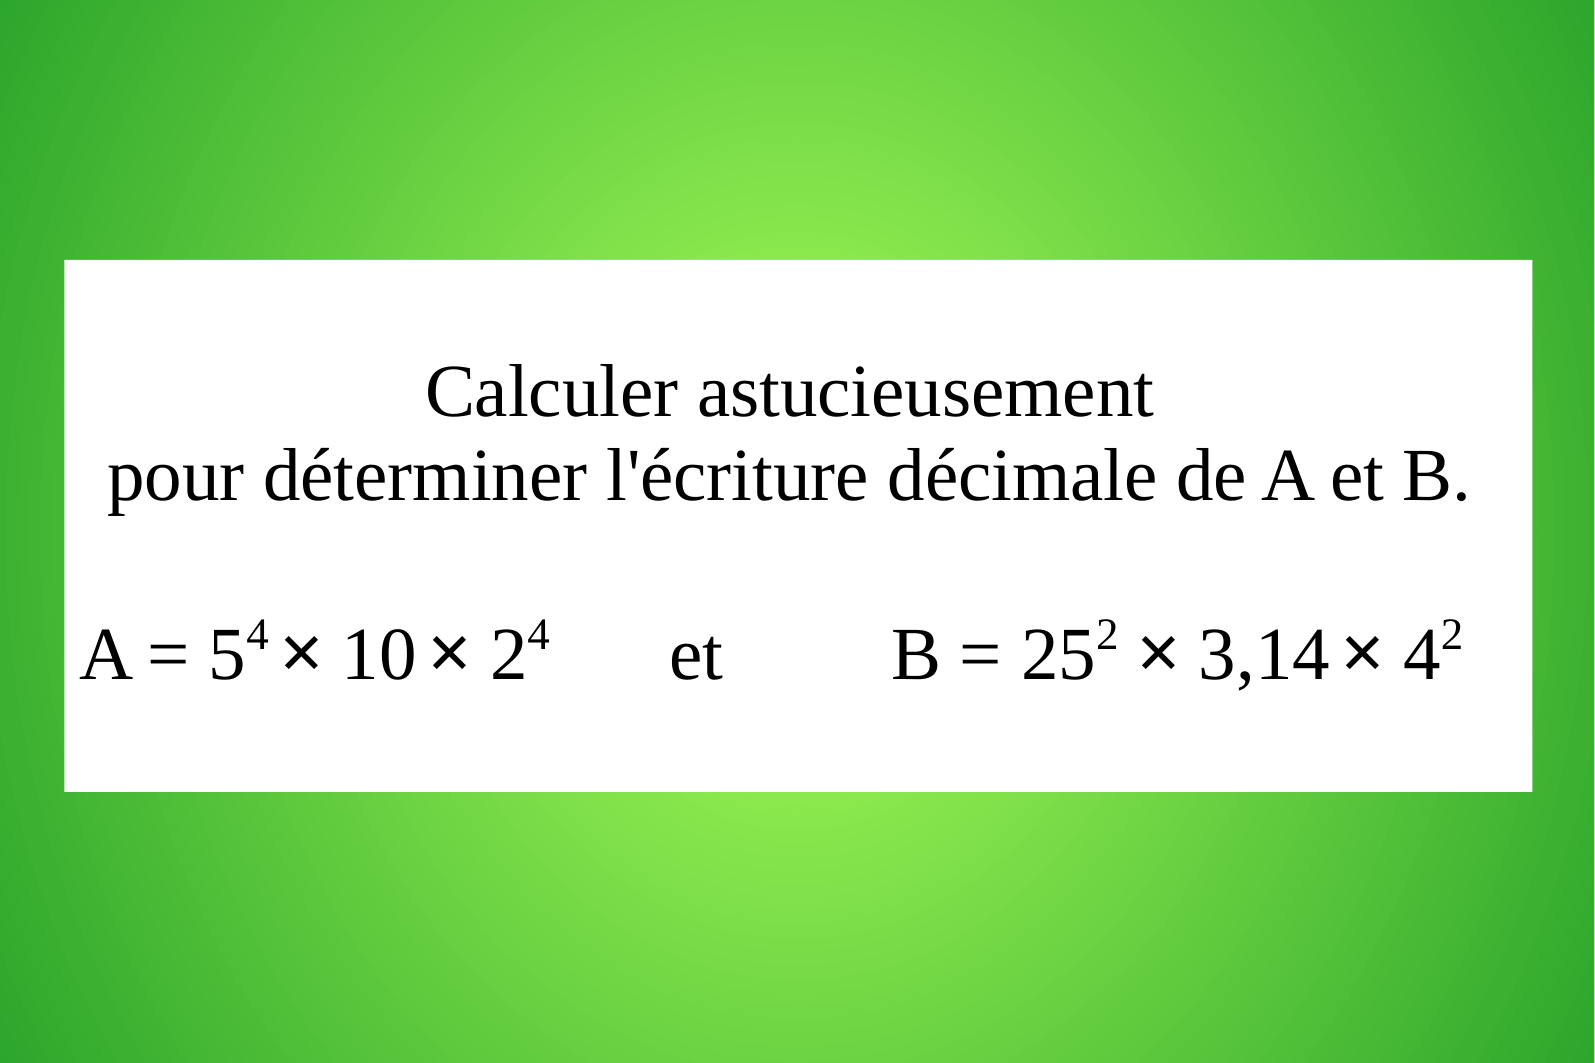

Calculer astucieusement
pour déterminer l'écriture décimale de A et B.
A = 54 × 10 × 24 		et			B = 252 × 3,14 × 42